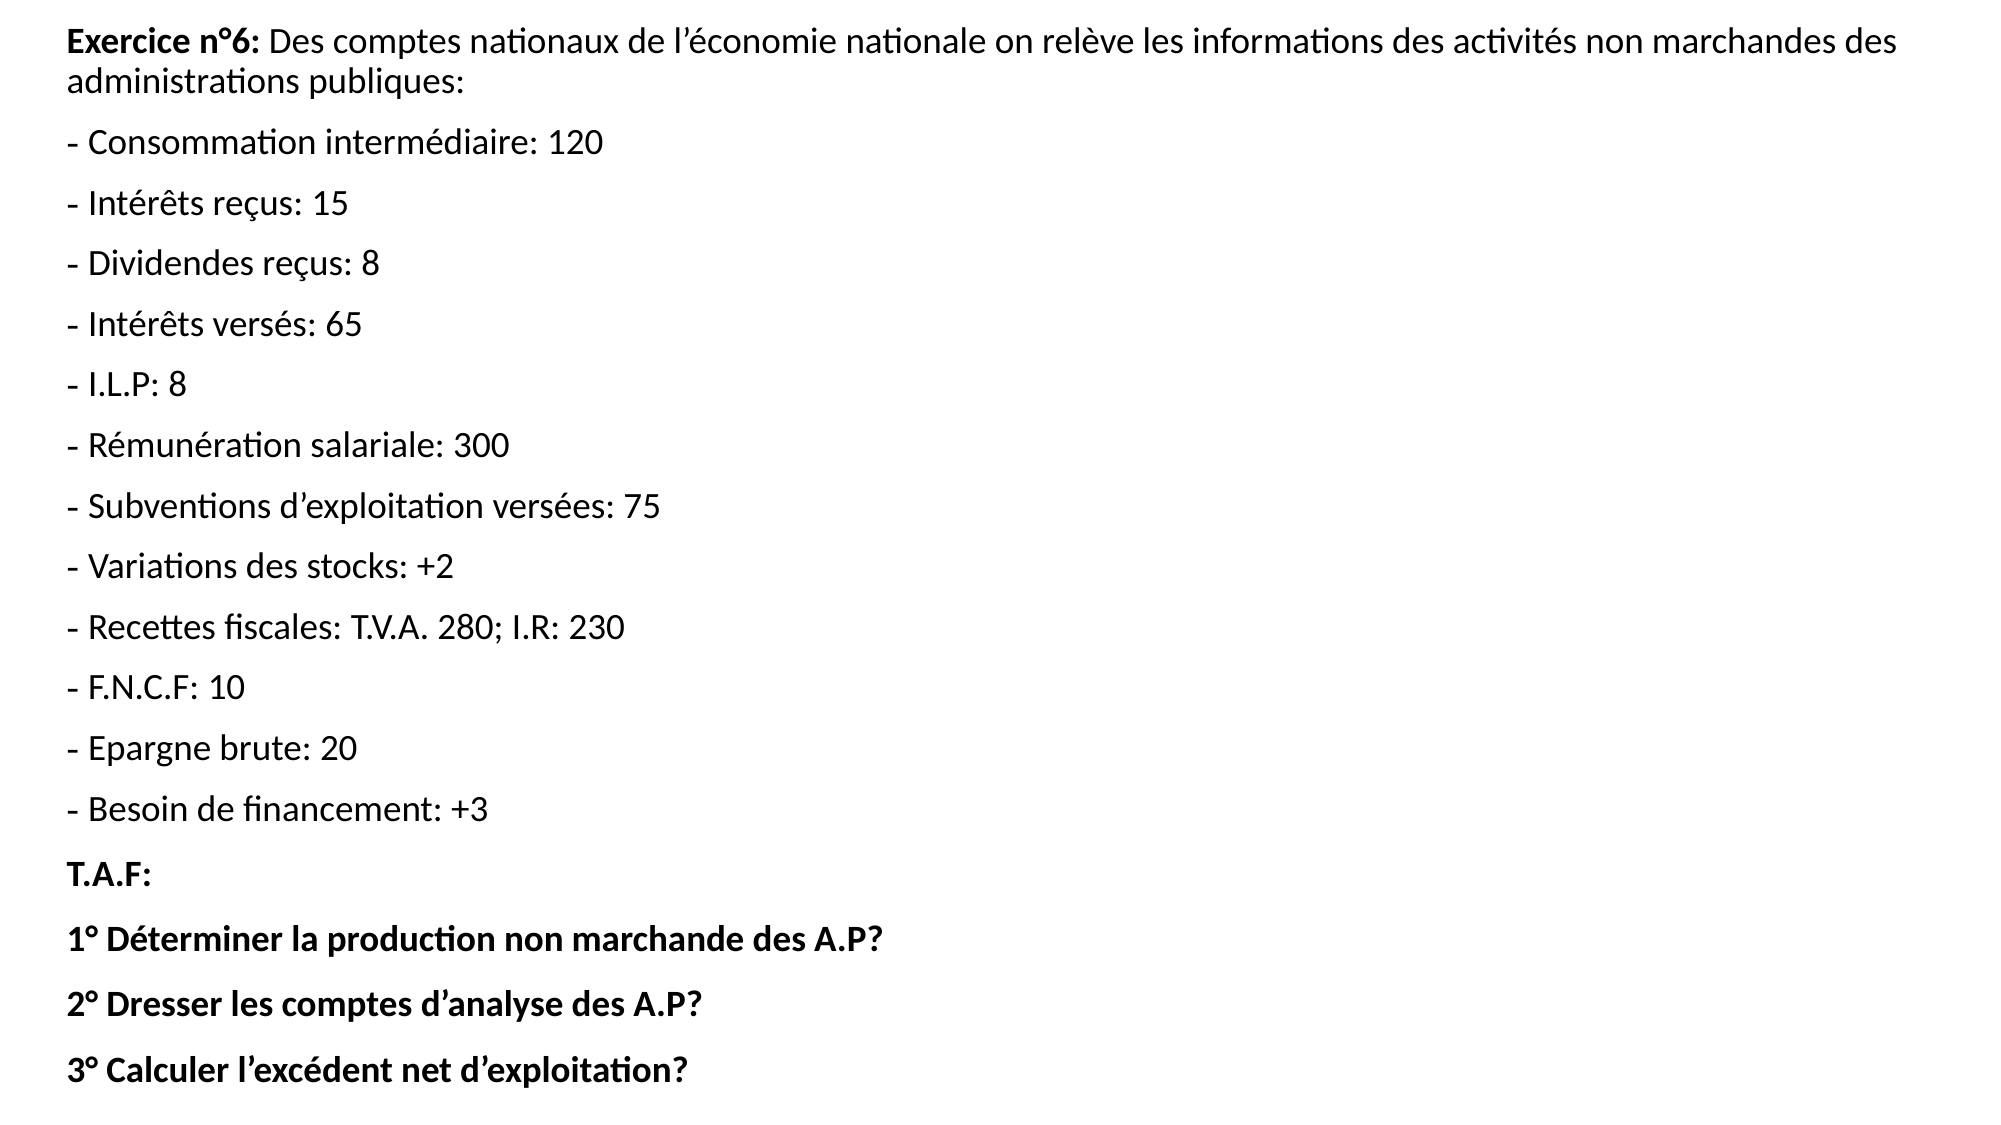

# Exercice n°6: Des comptes nationaux de l’économie nationale on relève les informations des activités non marchandes des administrations publiques:
- Consommation intermédiaire: 120
- Intérêts reçus: 15
- Dividendes reçus: 8
- Intérêts versés: 65
- I.L.P: 8
- Rémunération salariale: 300
- Subventions d’exploitation versées: 75
- Variations des stocks: +2
- Recettes fiscales: T.V.A. 280; I.R: 230
- F.N.C.F: 10
- Epargne brute: 20
- Besoin de financement: +3
T.A.F:
1° Déterminer la production non marchande des A.P?
2° Dresser les comptes d’analyse des A.P?
3° Calculer l’excédent net d’exploitation?